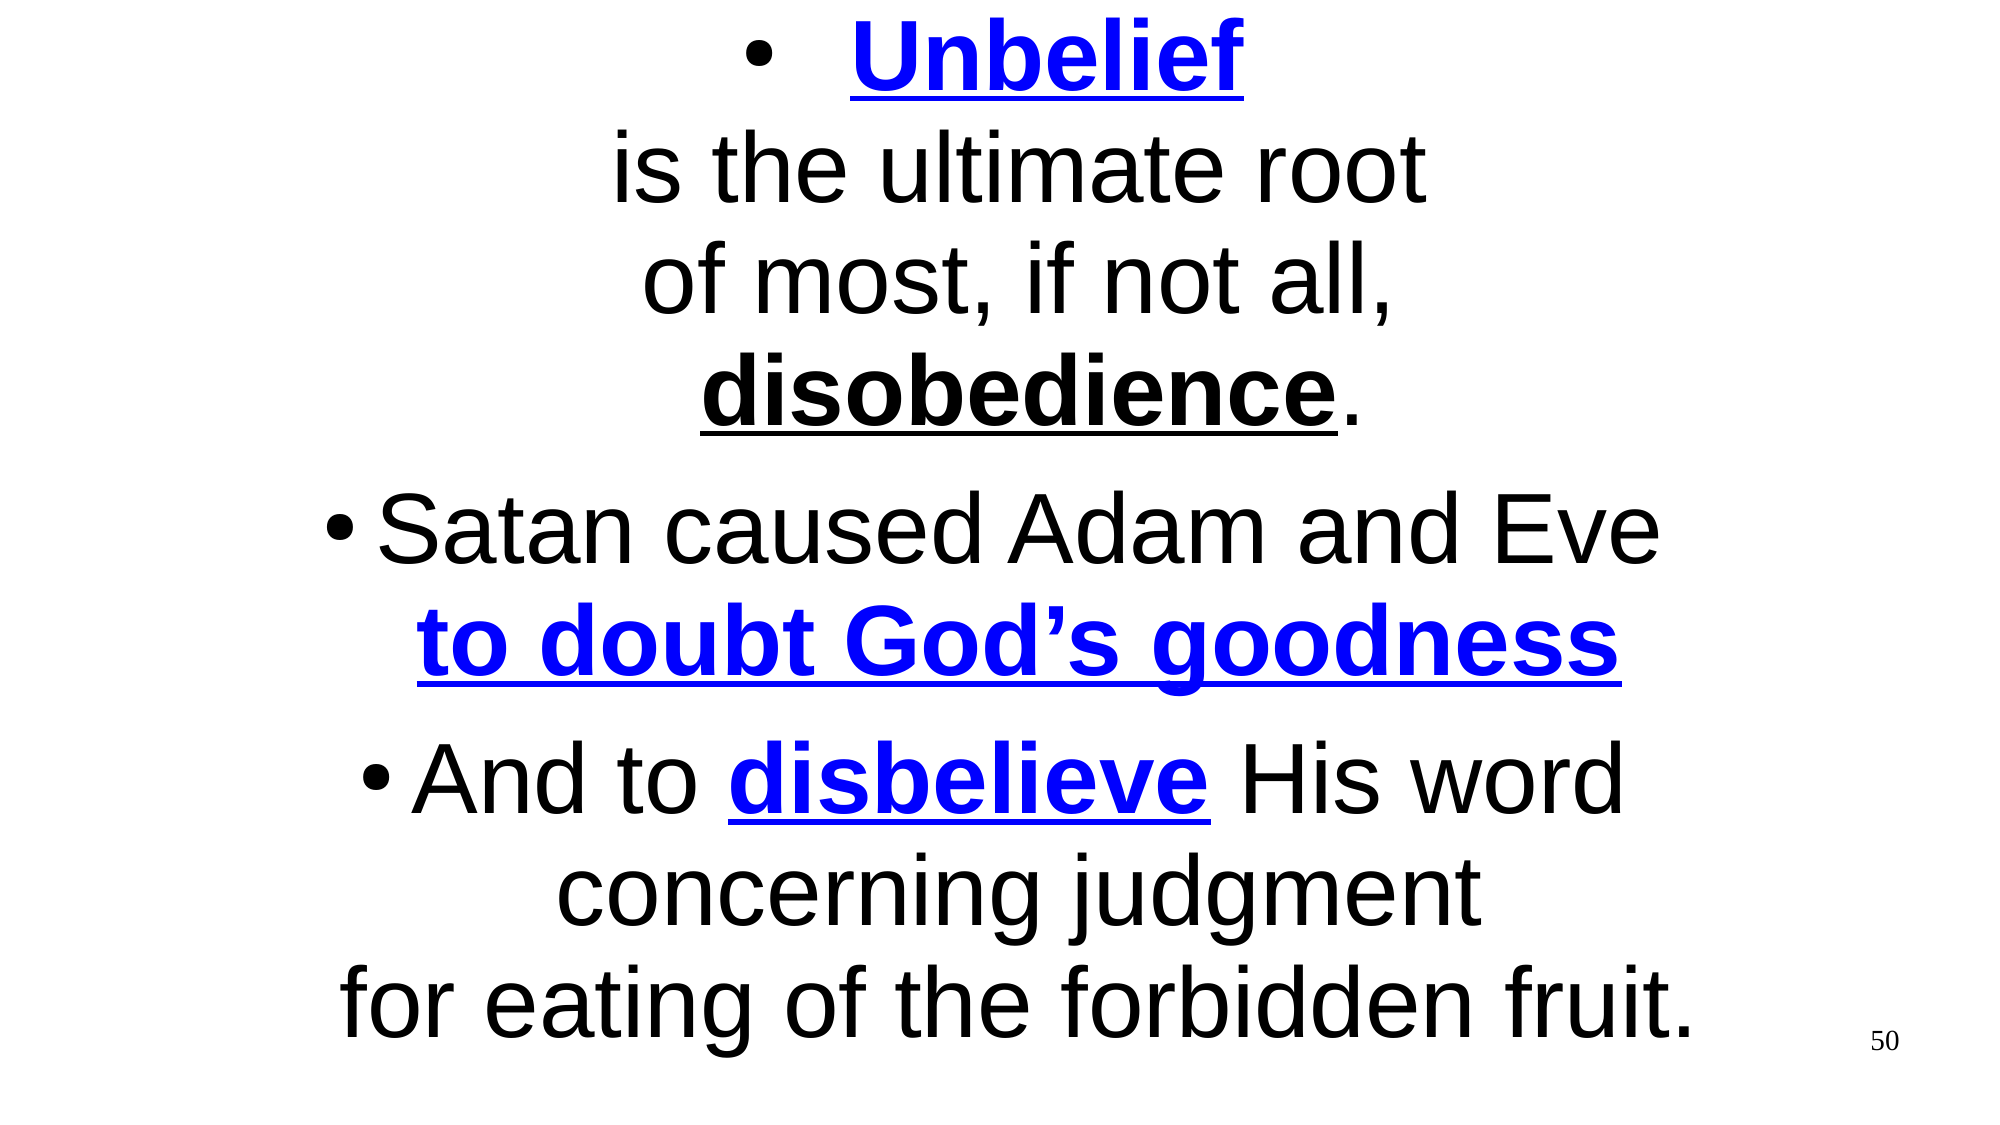

# Unbelief is the ultimate root of most, if not all, disobedience.
Satan caused Adam and Eve
to doubt God’s goodness
And to disbelieve His word
concerning judgment
for eating of the forbidden fruit.
50